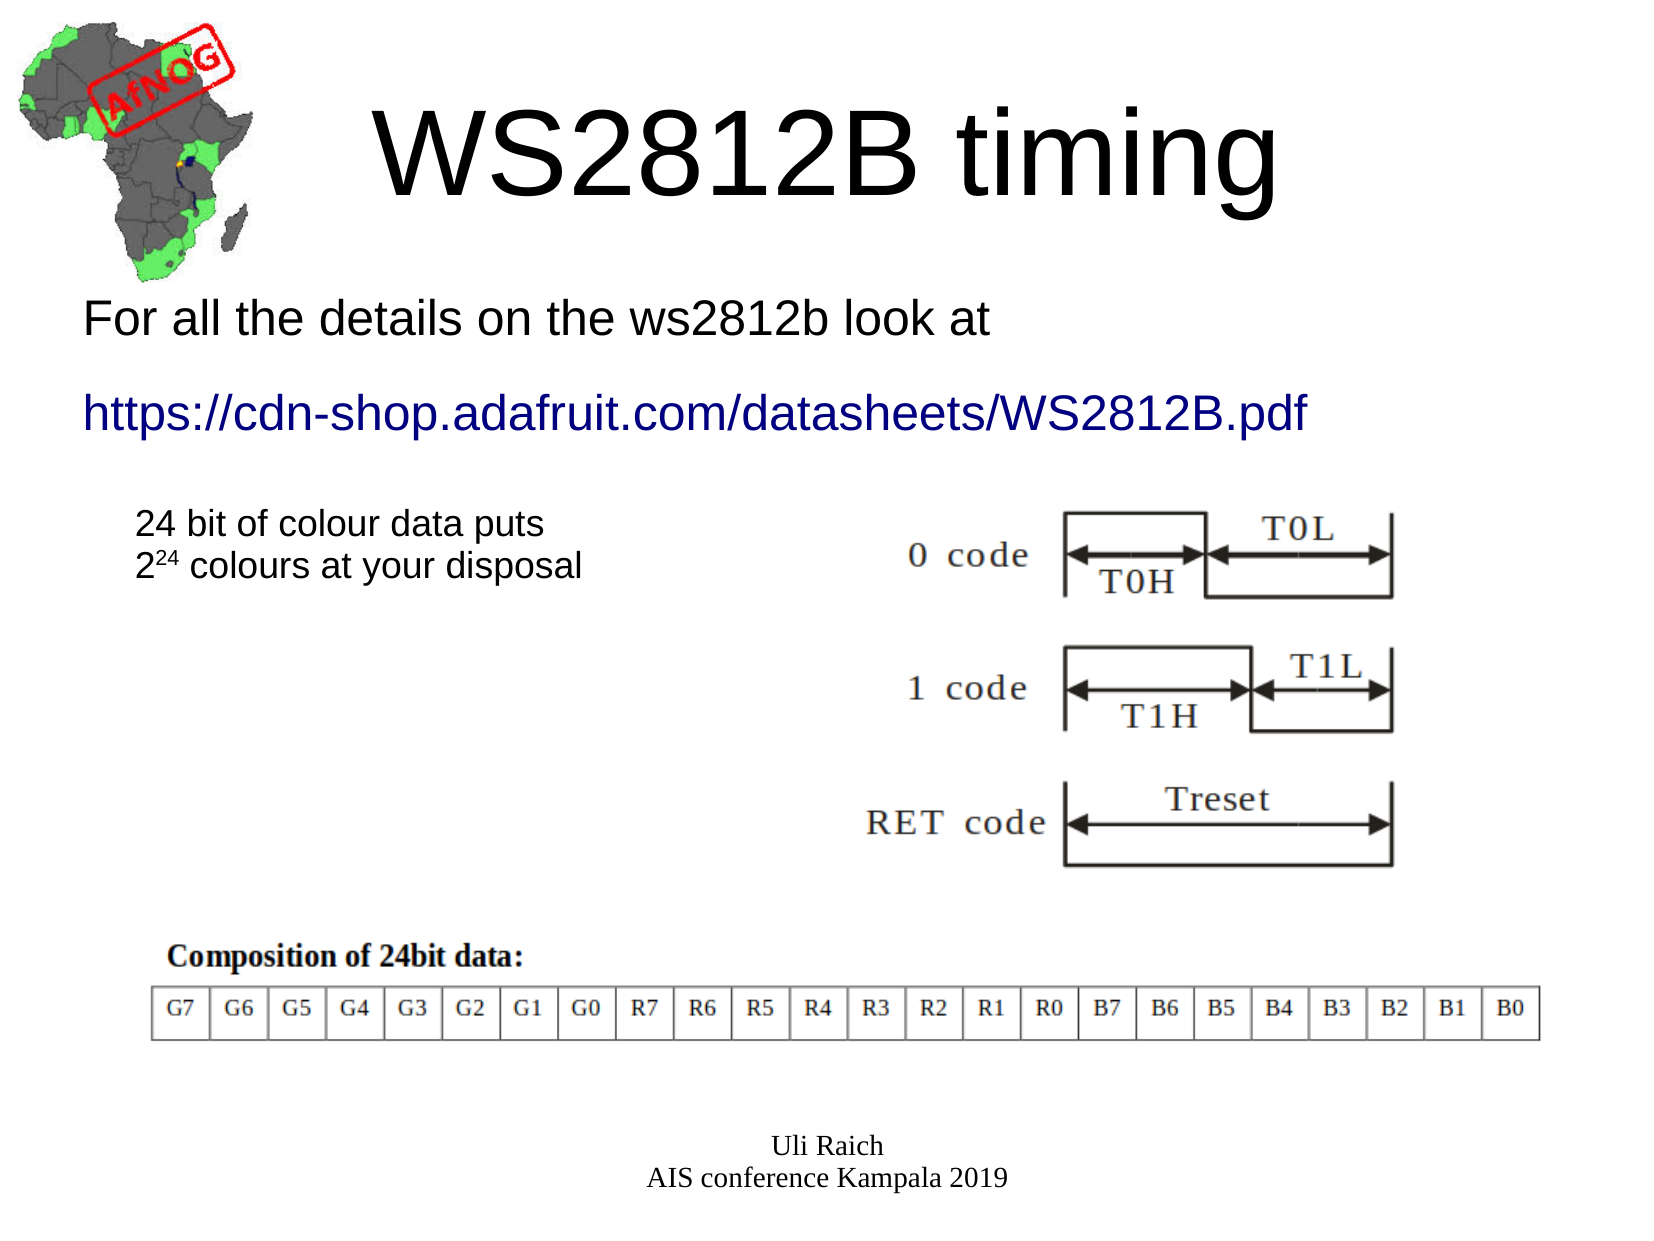

# WS2812B timing
For all the details on the ws2812b look at
https://cdn-shop.adafruit.com/datasheets/WS2812B.pdf
24 bit of colour data puts
224 colours at your disposal